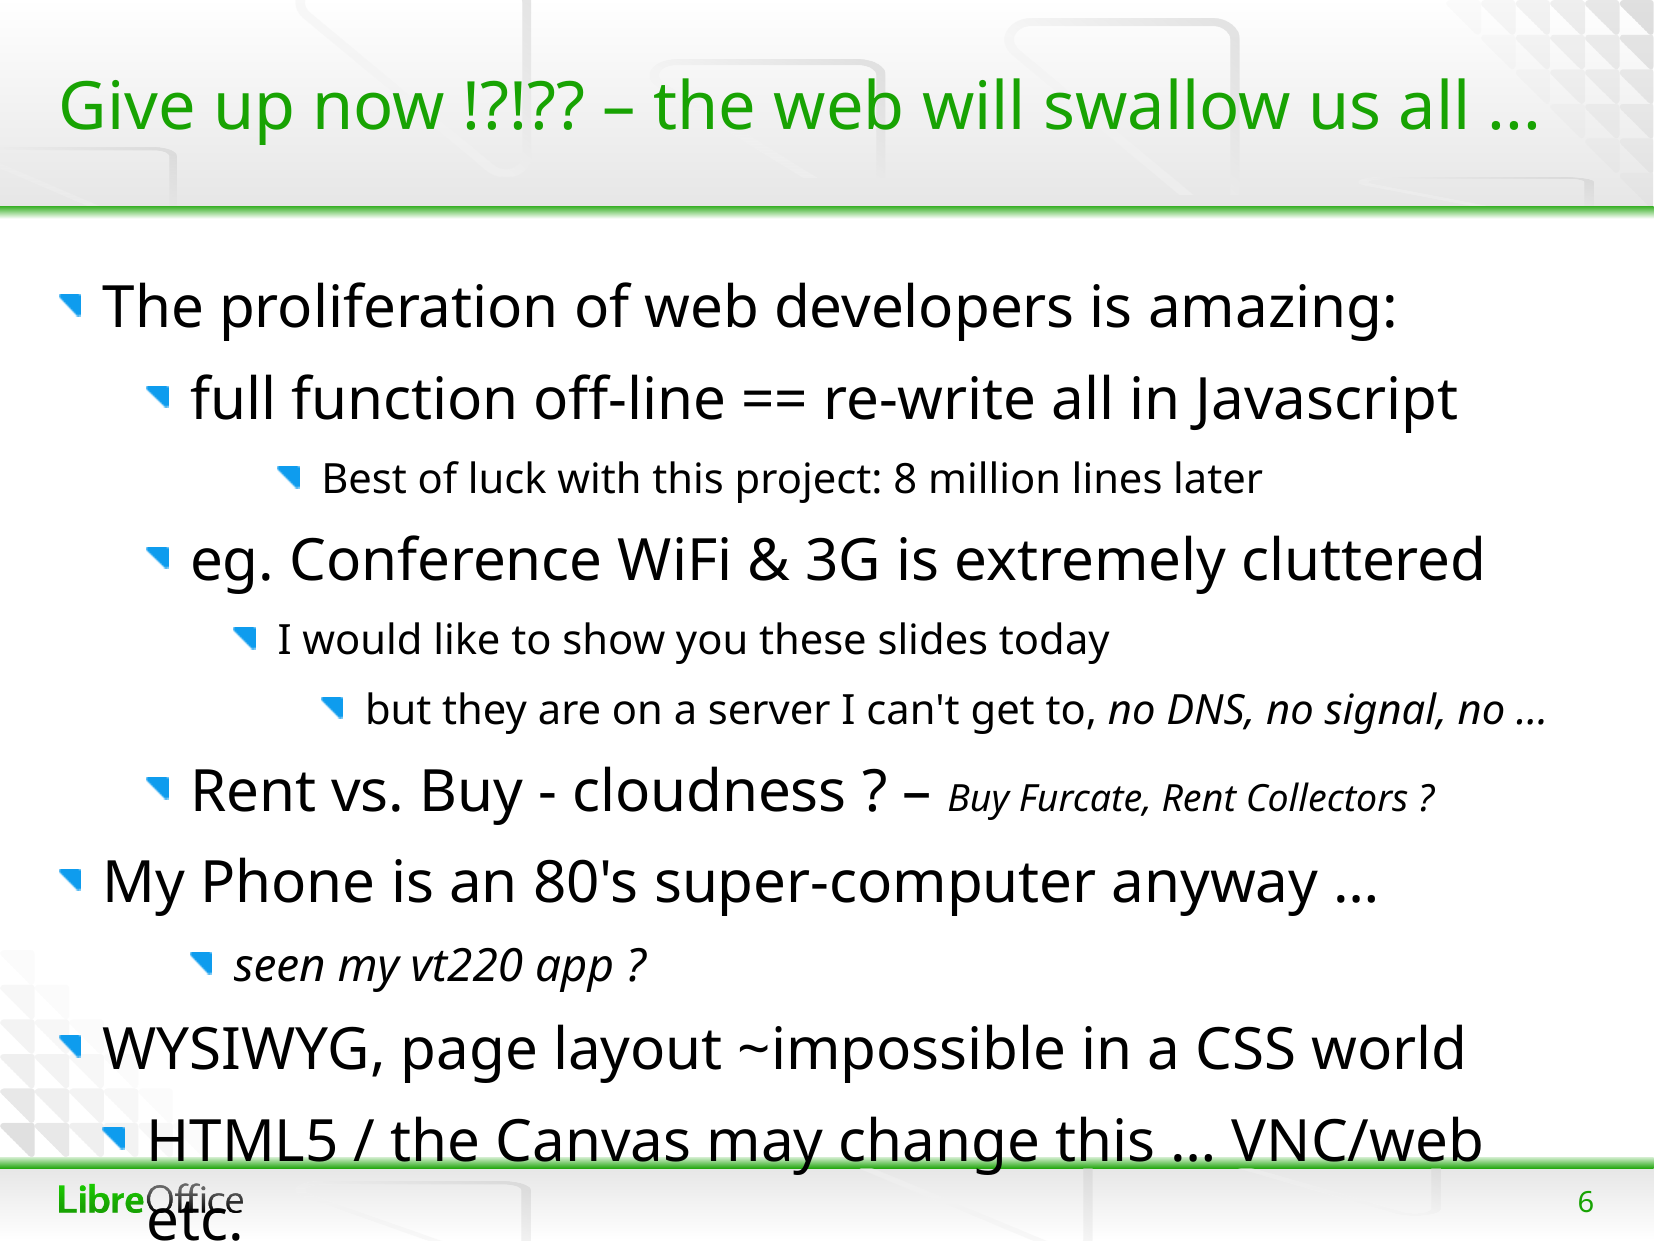

# Give up now !?!?? – the web will swallow us all ...
The proliferation of web developers is amazing:
full function off-line == re-write all in Javascript
Best of luck with this project: 8 million lines later
eg. Conference WiFi & 3G is extremely cluttered
I would like to show you these slides today
but they are on a server I can't get to, no DNS, no signal, no ...
Rent vs. Buy - cloudness ? – Buy Furcate, Rent Collectors ?
My Phone is an 80's super-computer anyway …
seen my vt220 app ?
WYSIWYG, page layout ~impossible in a CSS world
HTML5 / the Canvas may change this … VNC/web etc.
6